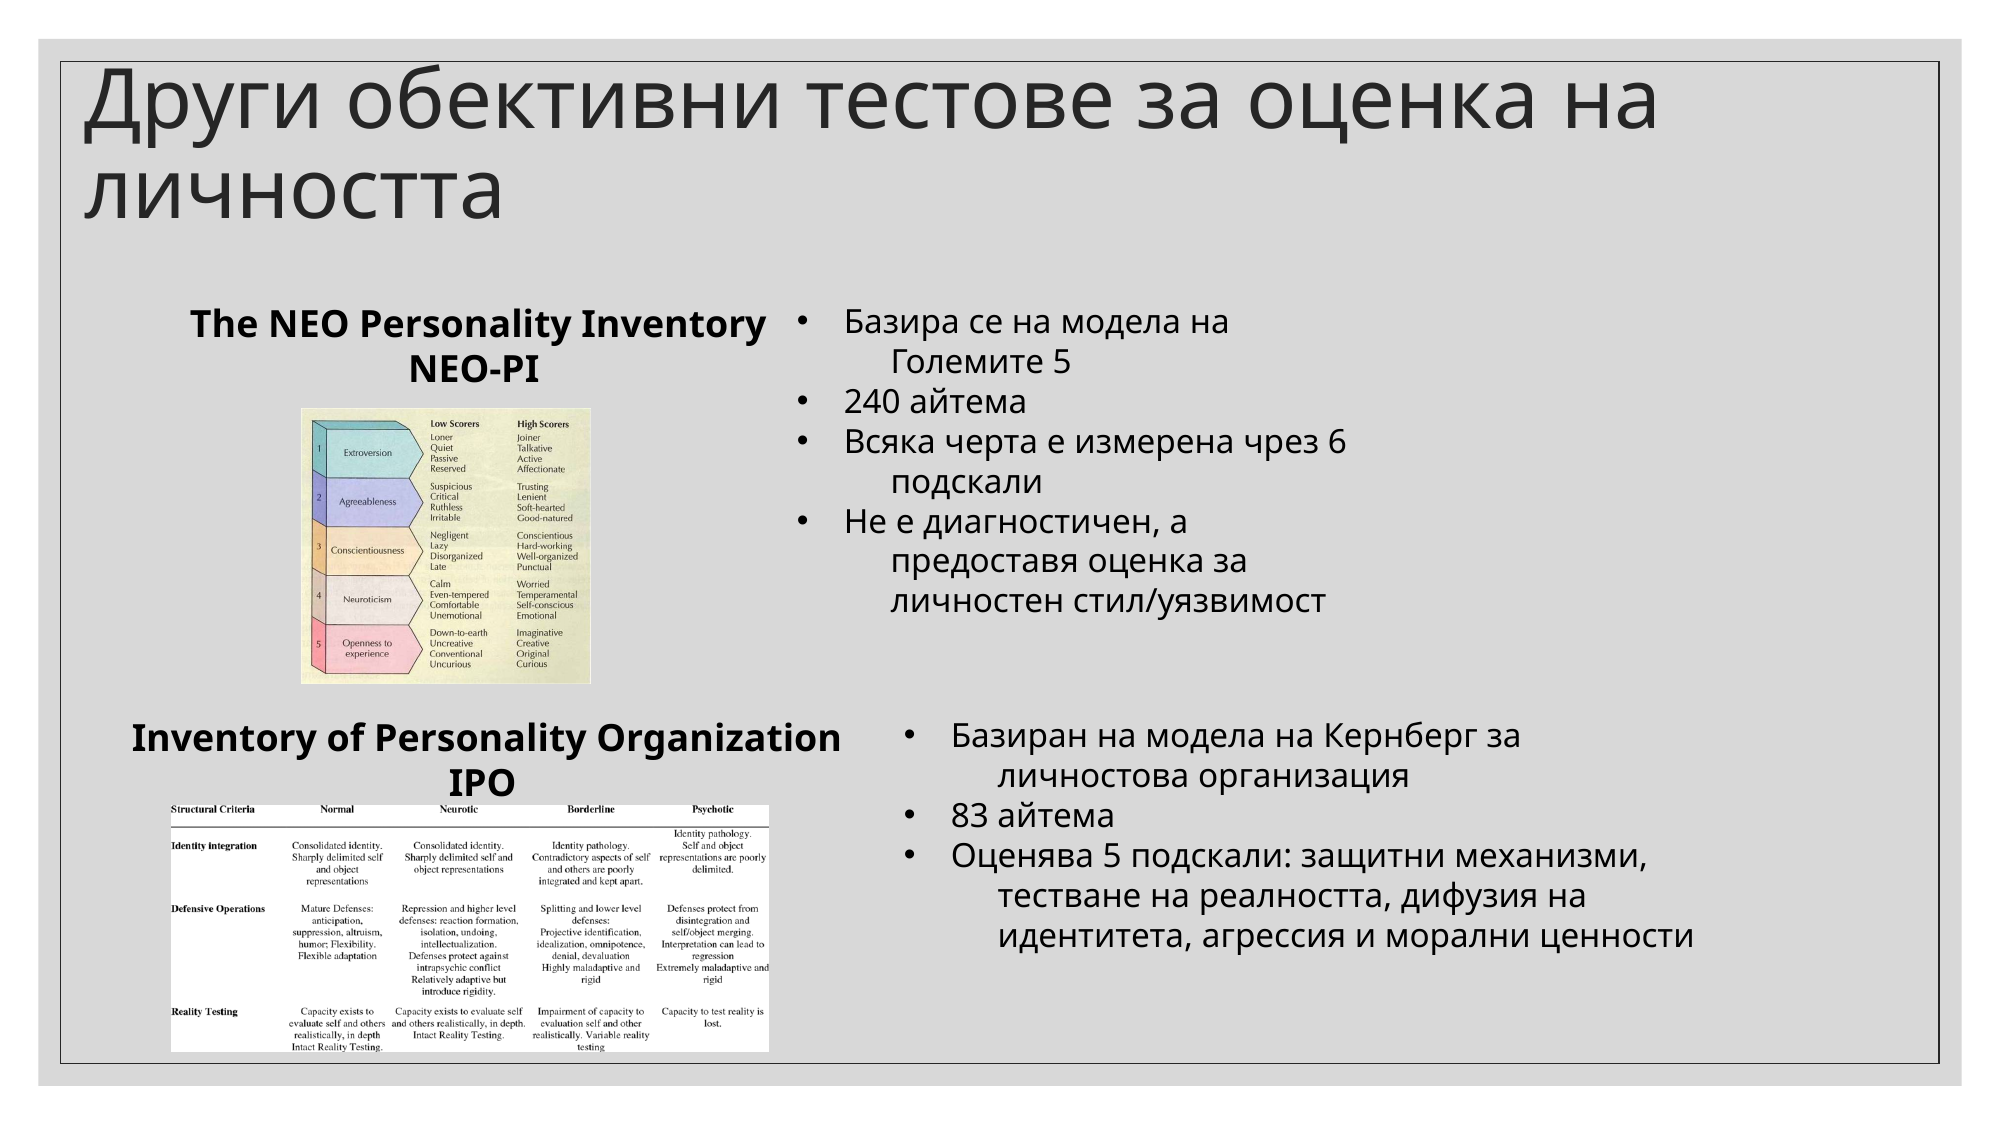

# Други обективни тестове за оценка на личността
The NEO Personality Inventory
NEO-PI
Базира се на модела на Големите 5
240 айтема
Всяка черта е измерена чрез 6 подскали
Не е диагностичен, а предоставя оценка за личностен стил/уязвимост
Inventory of Personality Organization
IPO
Базиран на модела на Кернберг за личностова организация
83 айтема
Оценява 5 подскали: защитни механизми, тестване на реалността, дифузия на идентитета, агрессия и морални ценности